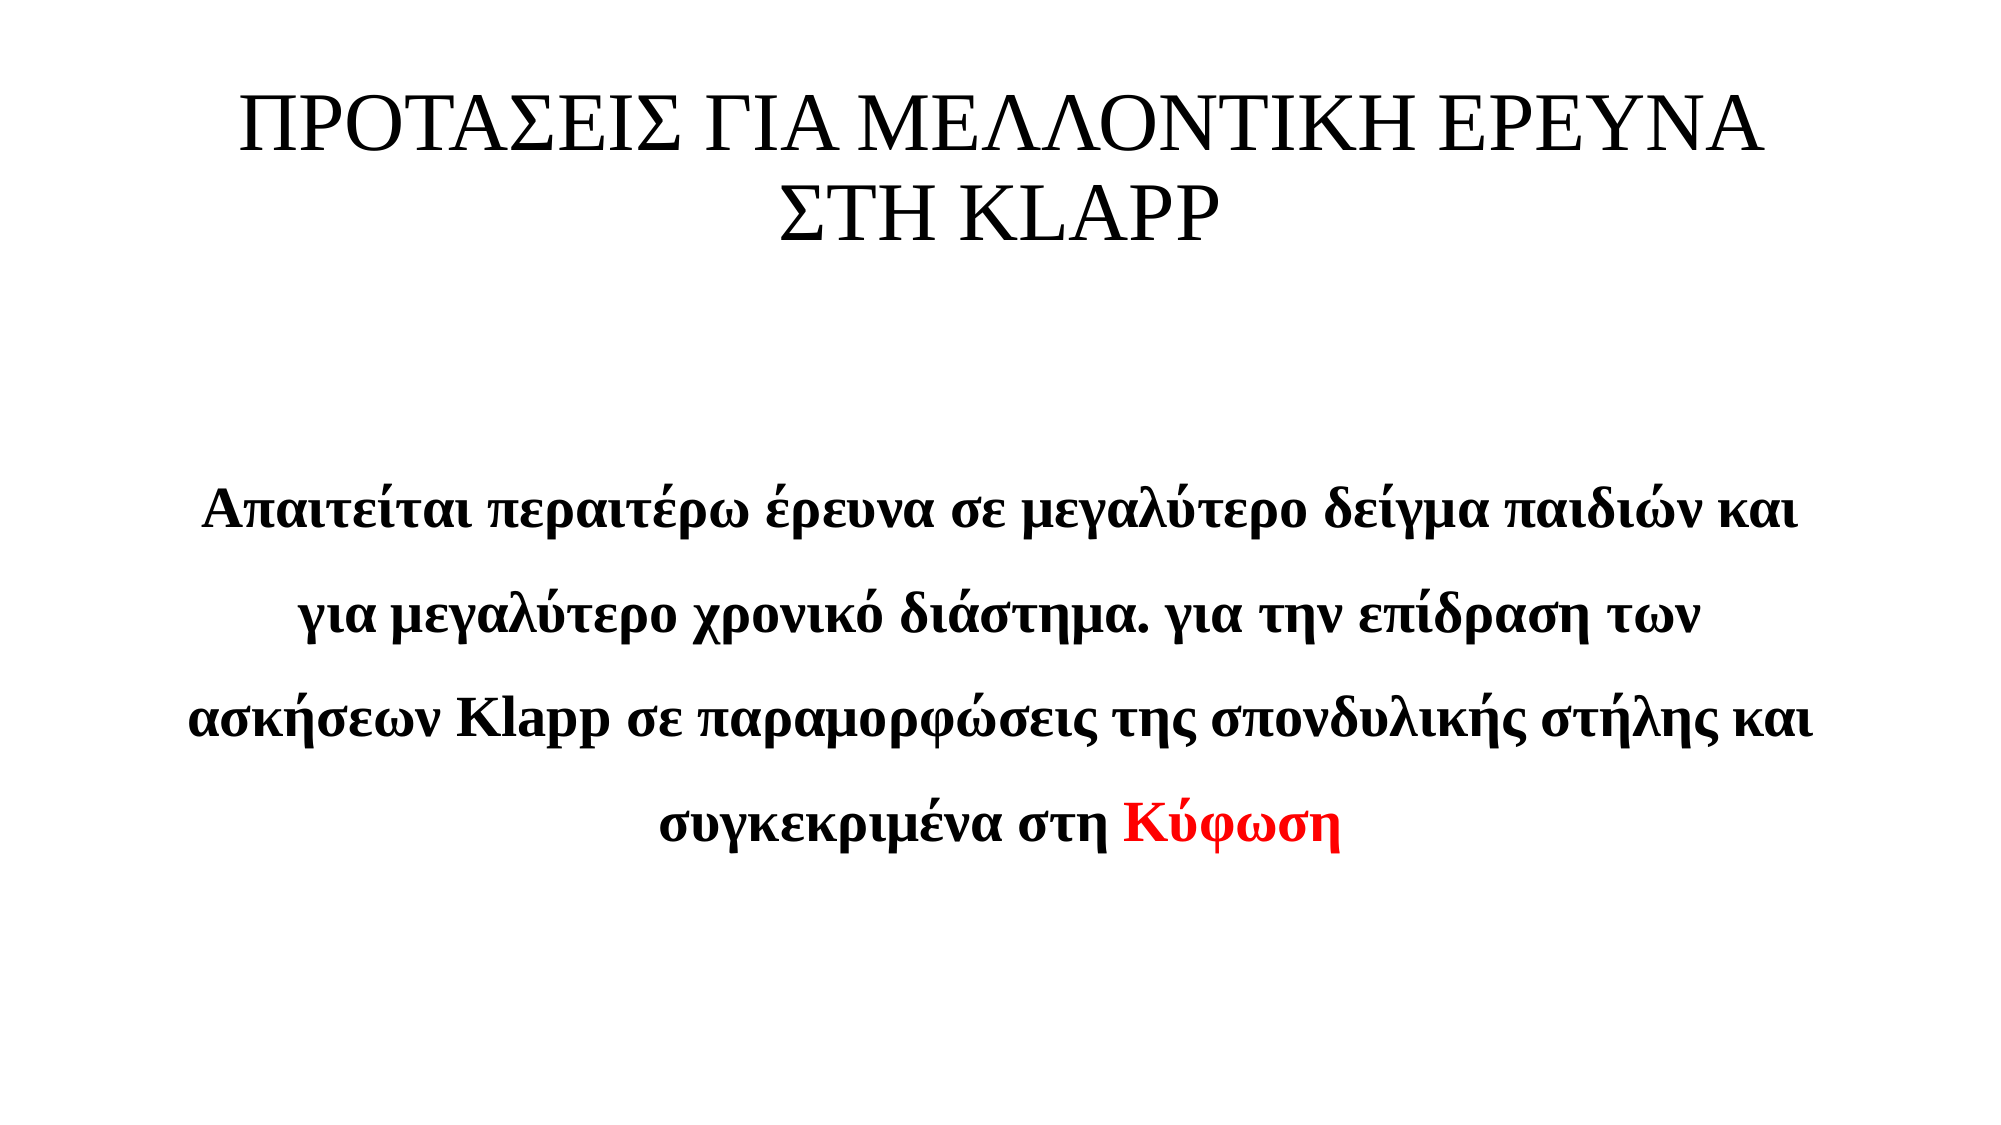

# ΠΡΟΤΑΣΕΙΣ ΓΙΑ ΜΕΛΛΟΝΤΙΚΗ ΕΡΕΥΝΑ ΣΤΗ KLAPP
Απαιτείται περαιτέρω έρευνα σε μεγαλύτερο δείγμα παιδιών και για μεγαλύτερο χρονικό διάστημα. για την επίδραση των ασκήσεων Klapp σε παραμορφώσεις της σπονδυλικής στήλης και συγκεκριμένα στη Κύφωση